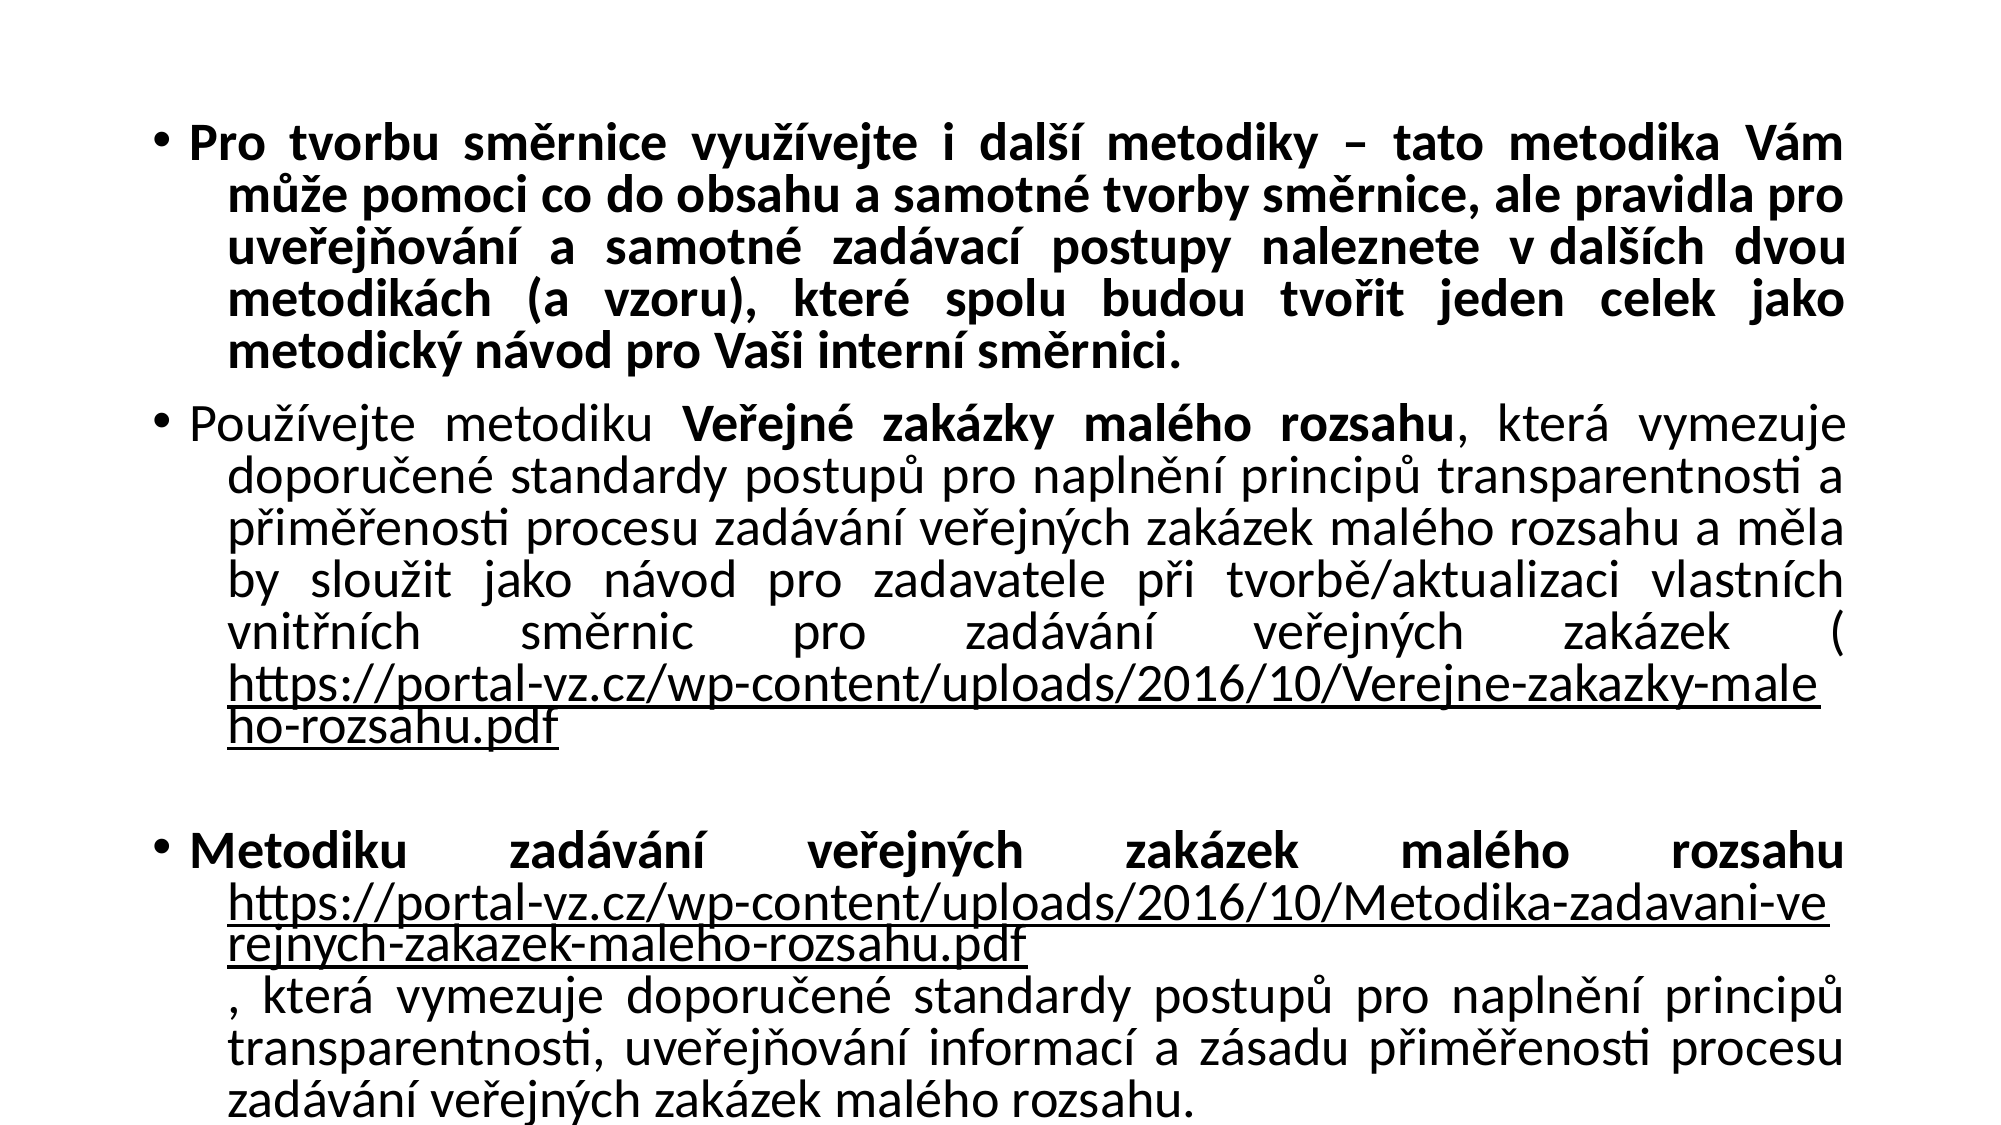

#
Pro tvorbu směrnice využívejte i další metodiky – tato metodika Vám může pomoci co do obsahu a samotné tvorby směrnice, ale pravidla pro uveřejňování a samotné zadávací postupy naleznete v dalších dvou metodikách (a vzoru), které spolu budou tvořit jeden celek jako metodický návod pro Vaši interní směrnici.
Používejte metodiku Veřejné zakázky malého rozsahu, která vymezuje doporučené standardy postupů pro naplnění principů transparentnosti a přiměřenosti procesu zadávání veřejných zakázek malého rozsahu a měla by sloužit jako návod pro zadavatele při tvorbě/aktualizaci vlastních vnitřních směrnic pro zadávání veřejných zakázek (https://portal-vz.cz/wp-content/uploads/2016/10/Verejne-zakazky-maleho-rozsahu.pdf
Metodiku zadávání veřejných zakázek malého rozsahu https://portal-vz.cz/wp-content/uploads/2016/10/Metodika-zadavani-verejnych-zakazek-maleho-rozsahu.pdf, která vymezuje doporučené standardy postupů pro naplnění principů transparentnosti, uveřejňování informací a zásadu přiměřenosti procesu zadávání veřejných zakázek malého rozsahu.